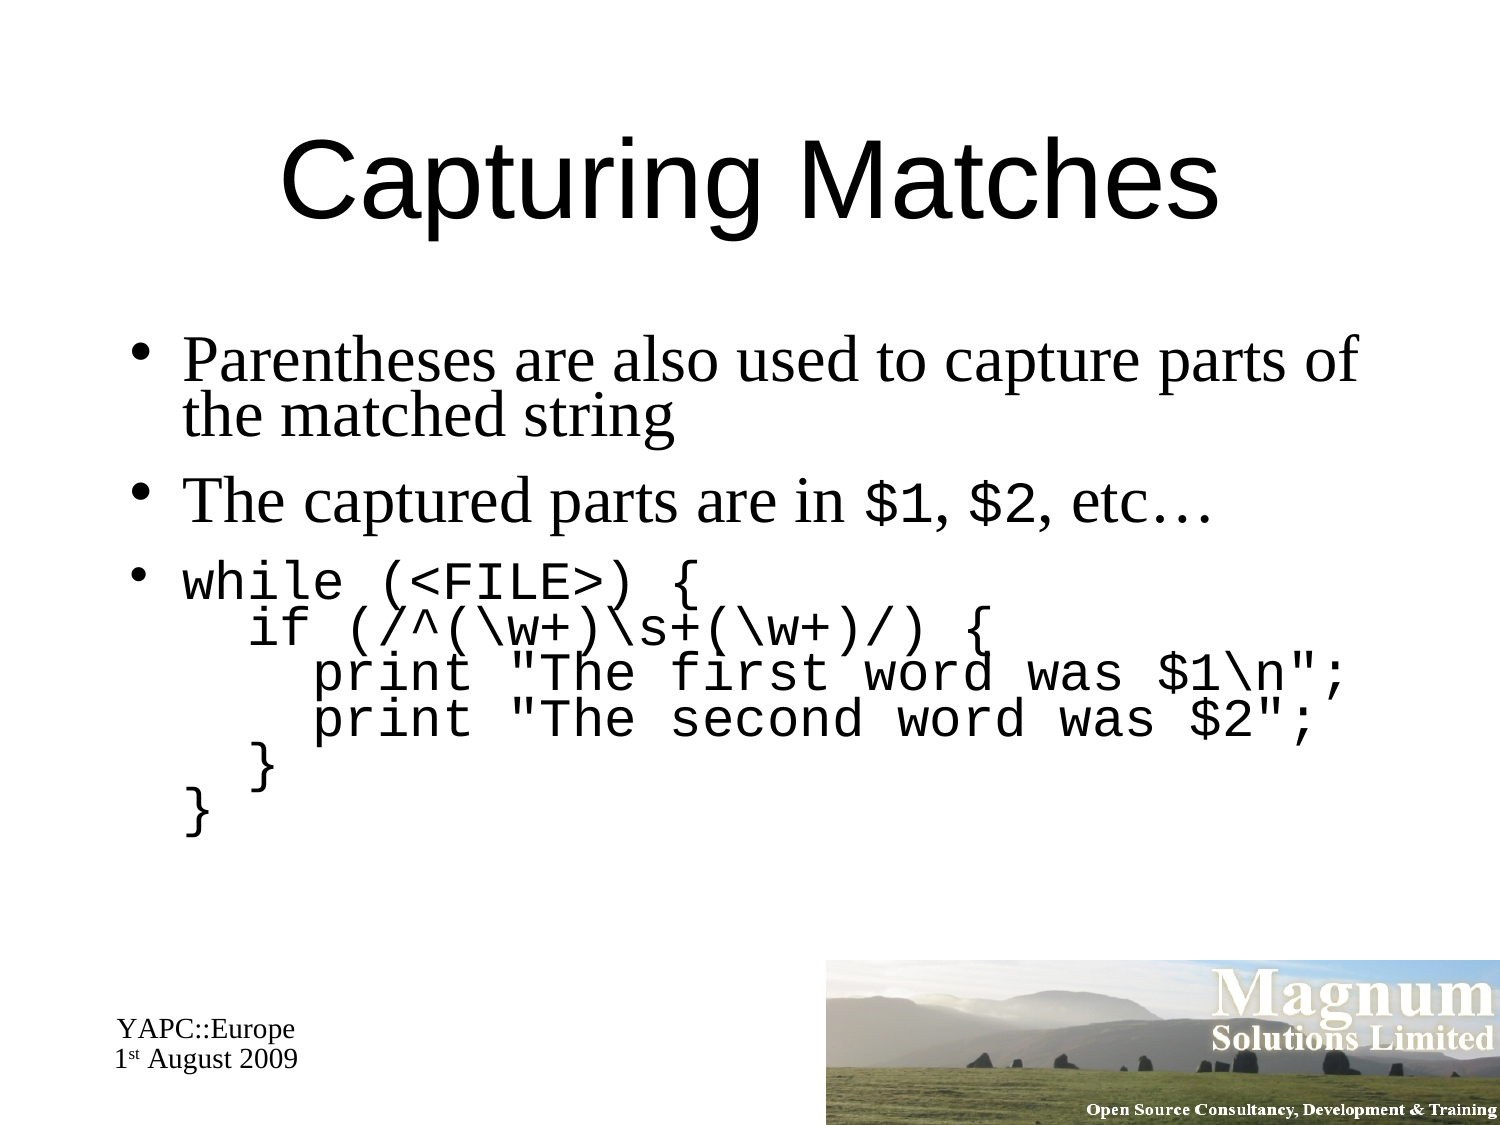

# Capturing Matches
Parentheses are also used to capture parts of the matched string
The captured parts are in $1, $2, etc…
while (<FILE>) {
 if (/^(\w+)\s+(\w+)/) {
 print "The first word was $1\n";
 print "The second word was $2";
 }
}
119